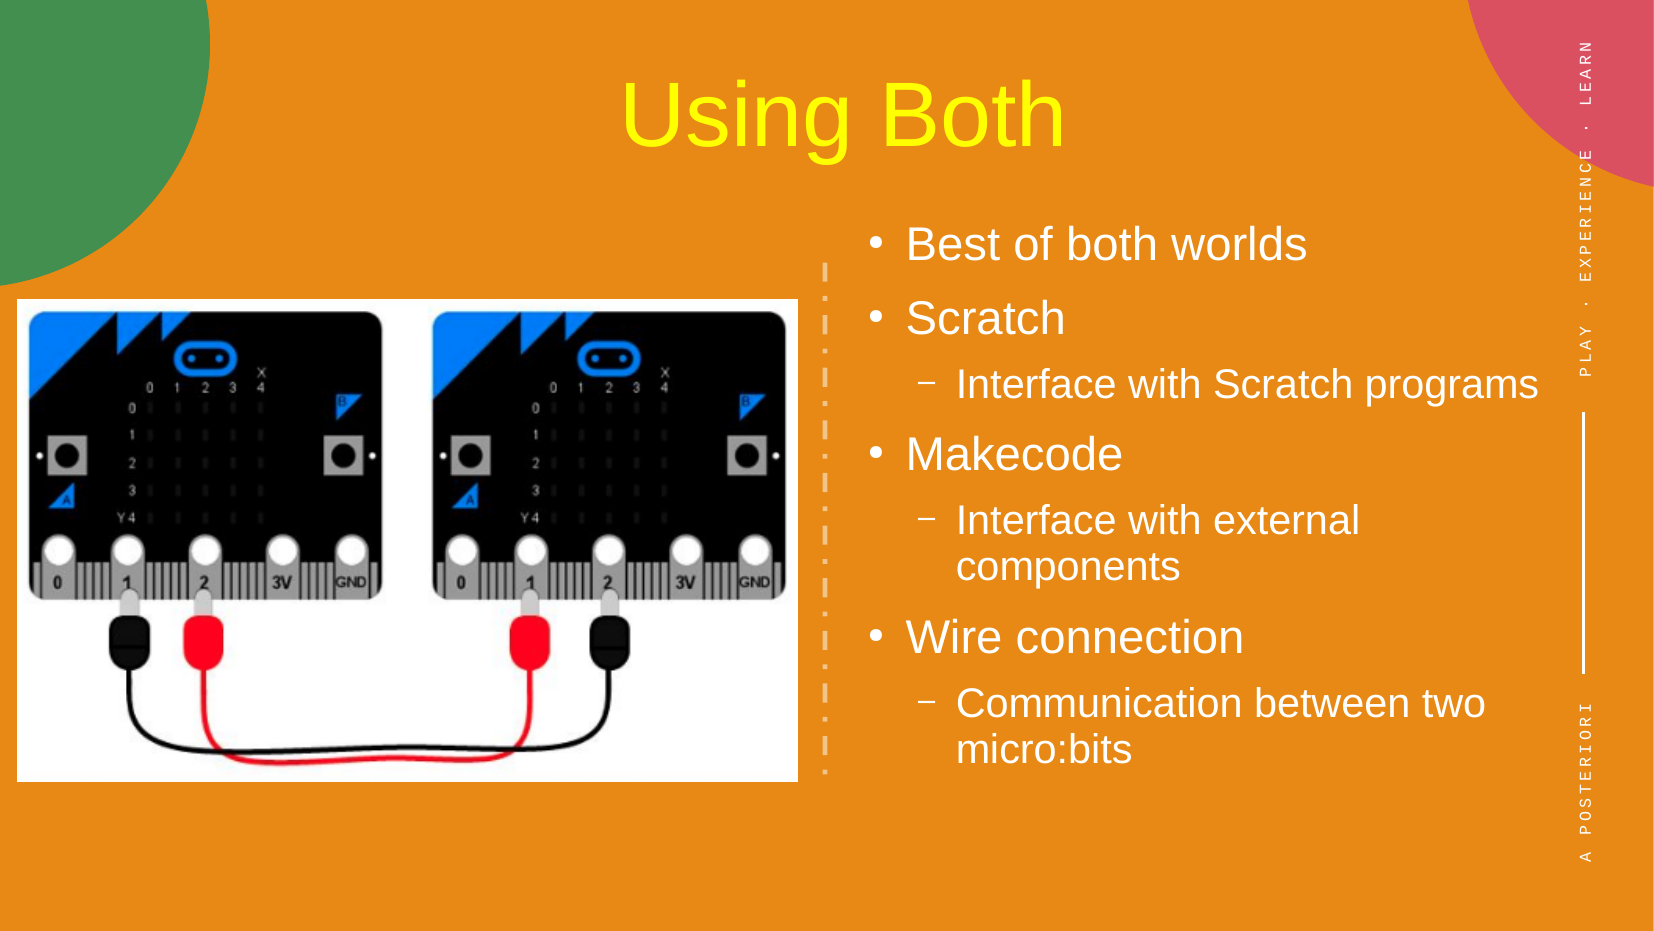

# Using Both
Best of both worlds
Scratch
Interface with Scratch programs
Makecode
Interface with external components
Wire connection
Communication between two micro:bits